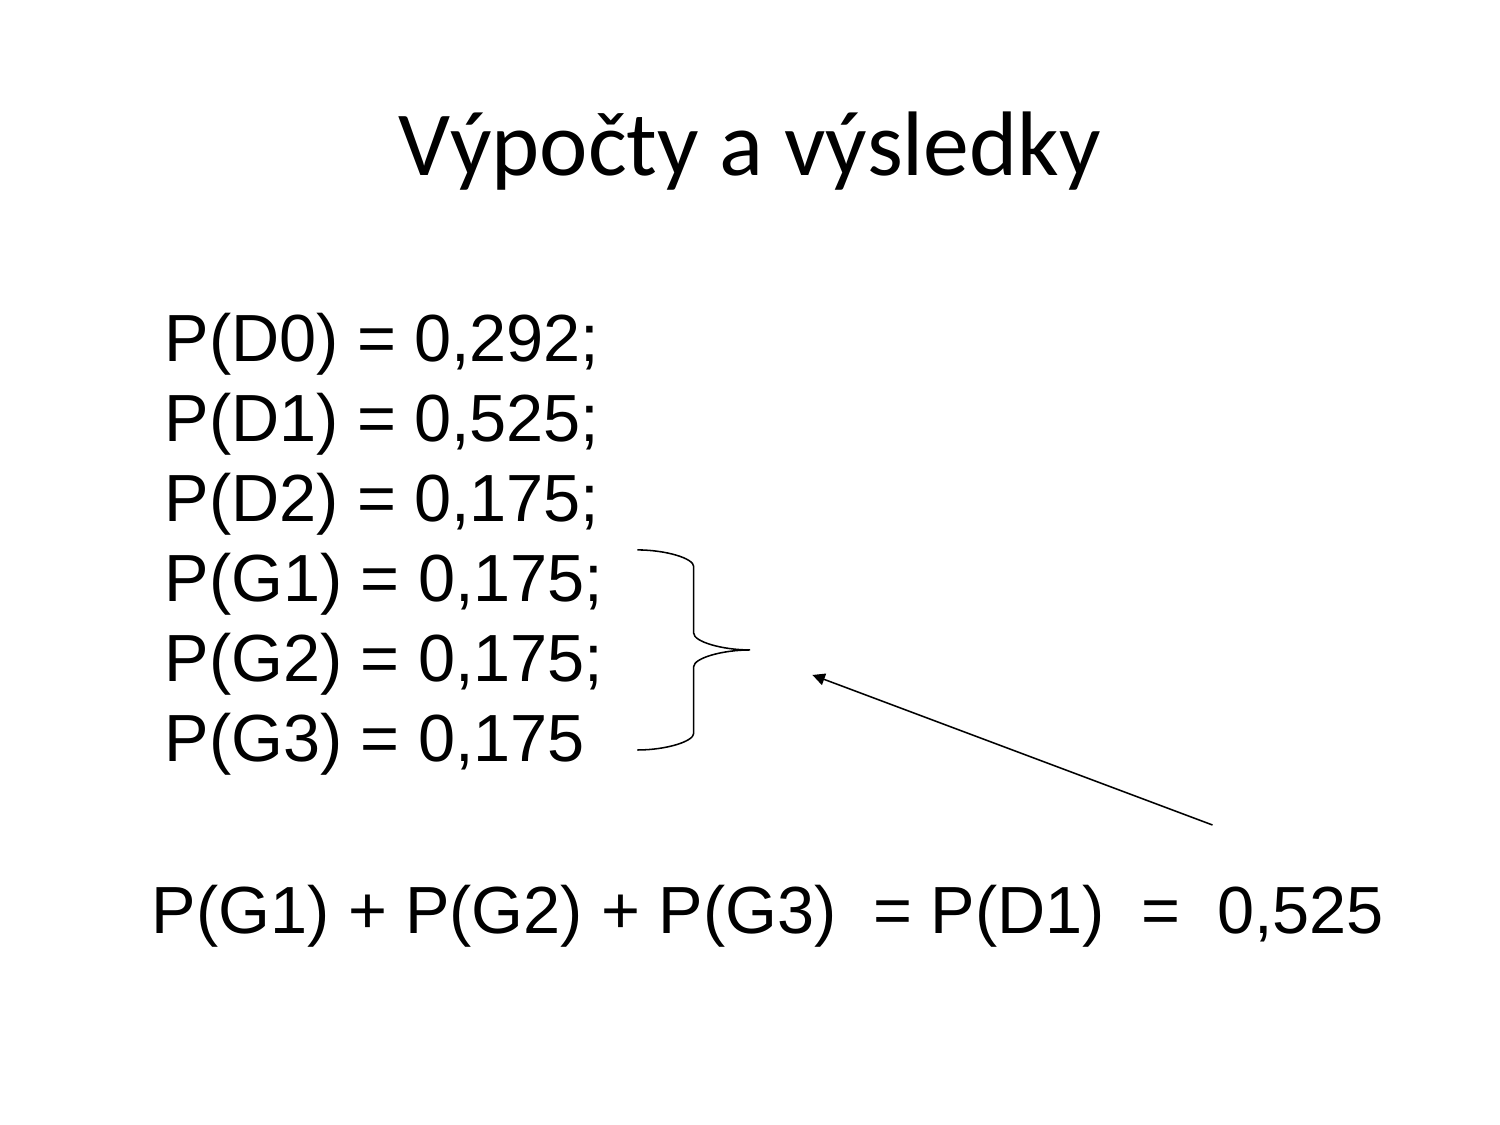

# Výpočty a výsledky
P(D0) = 0,292;
P(D1) = 0,525;
P(D2) = 0,175;
P(G1) = 0,175;
P(G2) = 0,175;
P(G3) = 0,175
P(G1) + P(G2) + P(G3) = P(D1) = 0,525